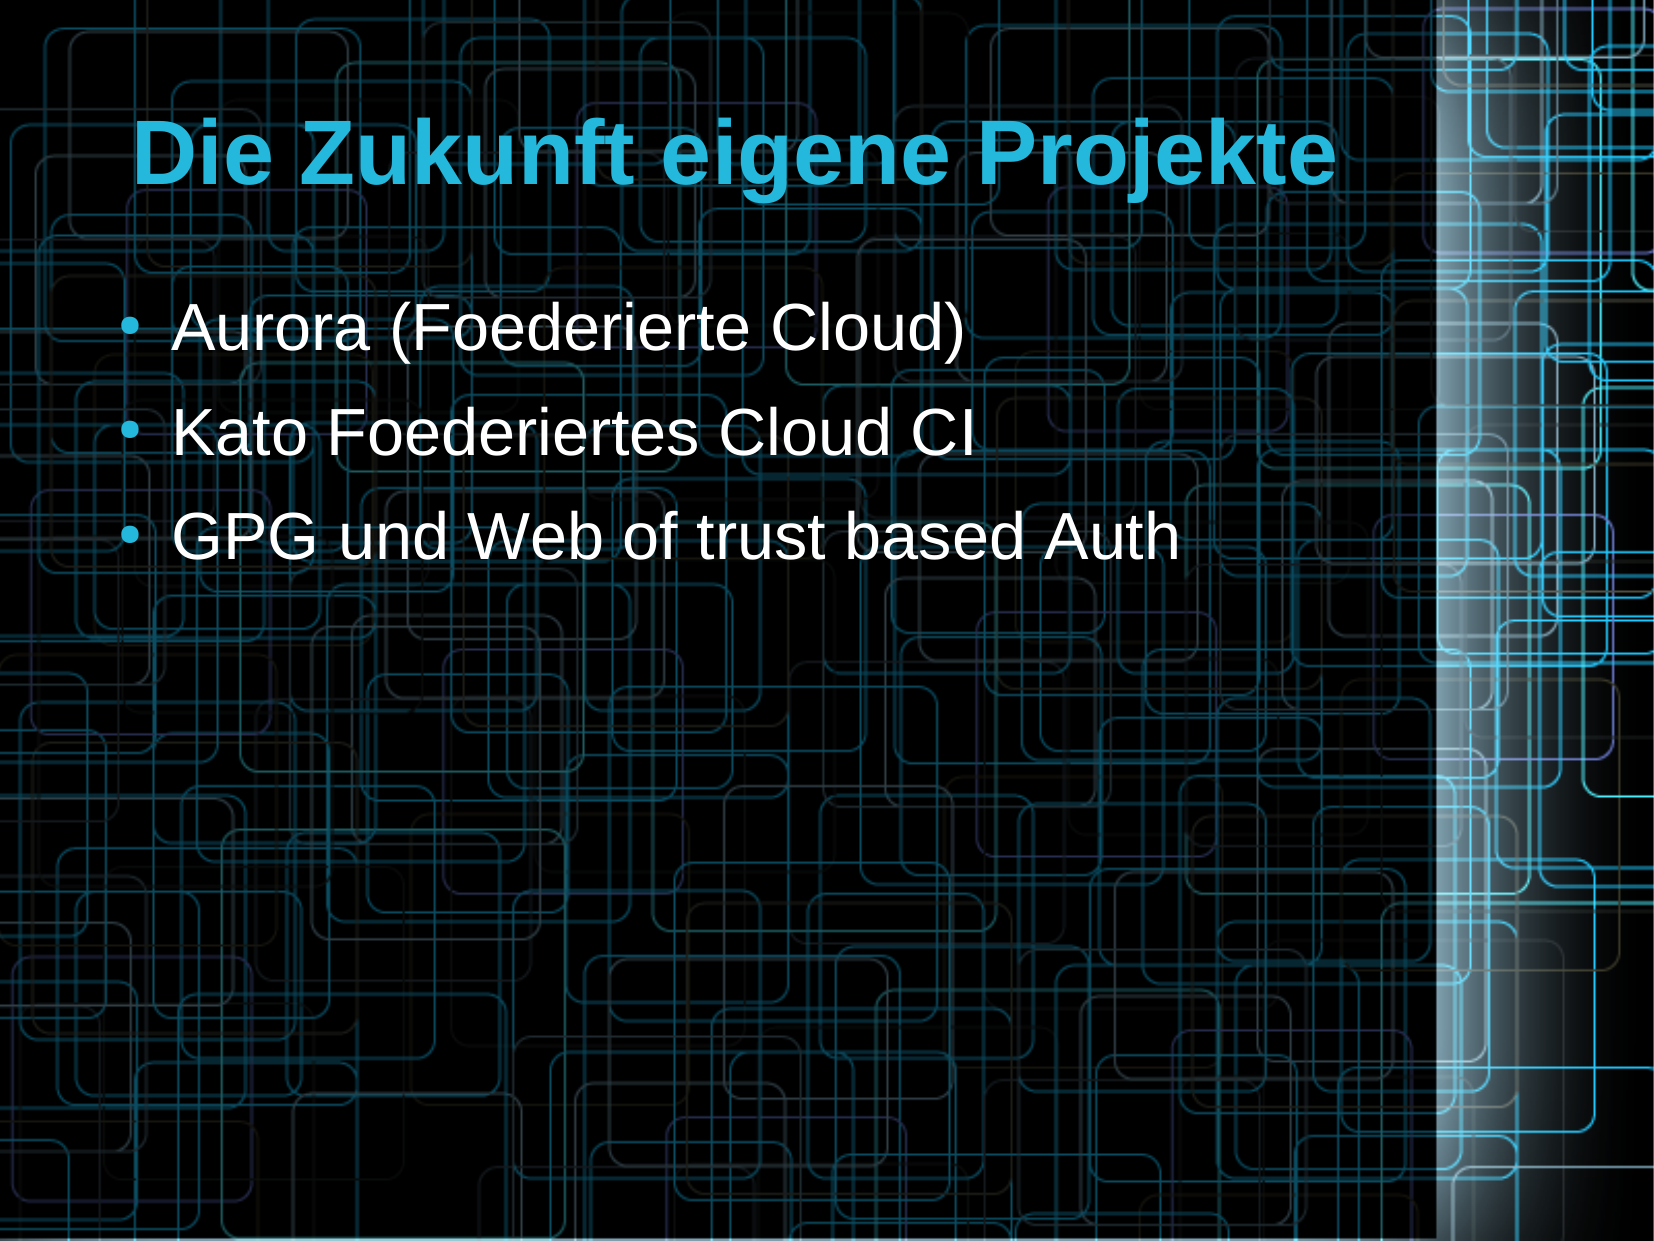

# Die Zukunft eigene Projekte
Aurora (Foederierte Cloud)
Kato Foederiertes Cloud CI
GPG und Web of trust based Auth